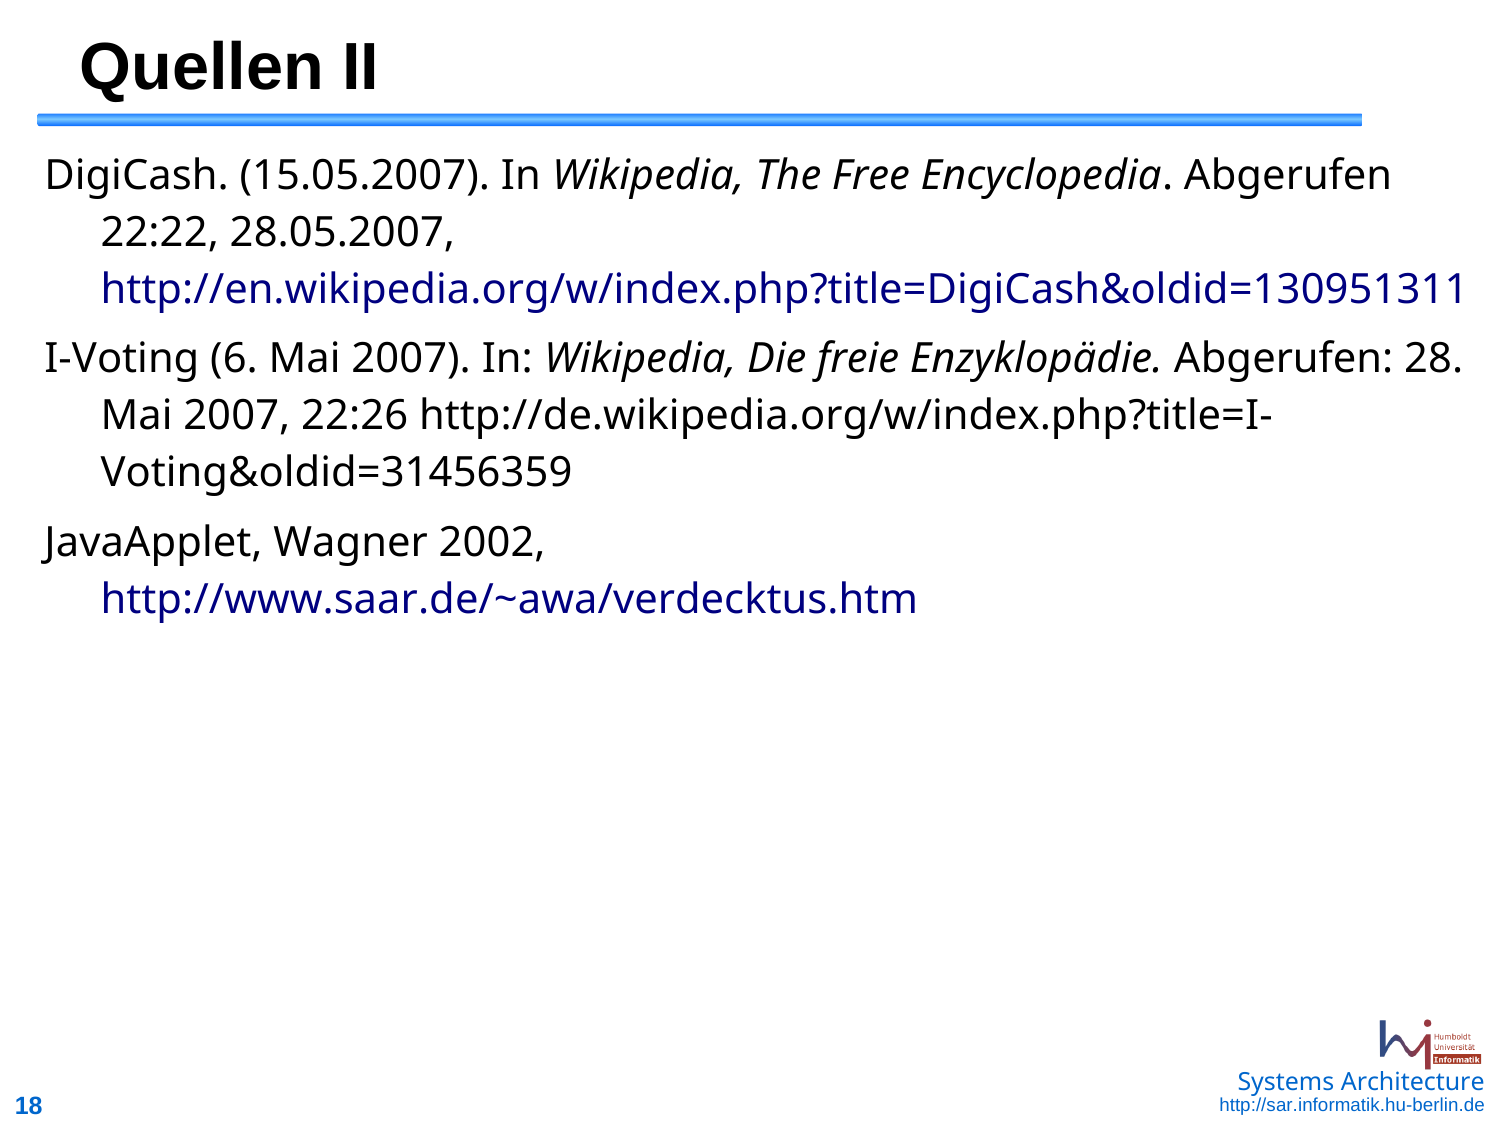

# Quellen II
DigiCash. (15.05.2007). In Wikipedia, The Free Encyclopedia. Abgerufen 22:22, 28.05.2007, http://en.wikipedia.org/w/index.php?title=DigiCash&oldid=130951311
I-Voting (6. Mai 2007). In: Wikipedia, Die freie Enzyklopädie. Abgerufen: 28. Mai 2007, 22:26 http://de.wikipedia.org/w/index.php?title=I-Voting&oldid=31456359
JavaApplet, Wagner 2002,
http://www.saar.de/~awa/verdecktus.htm